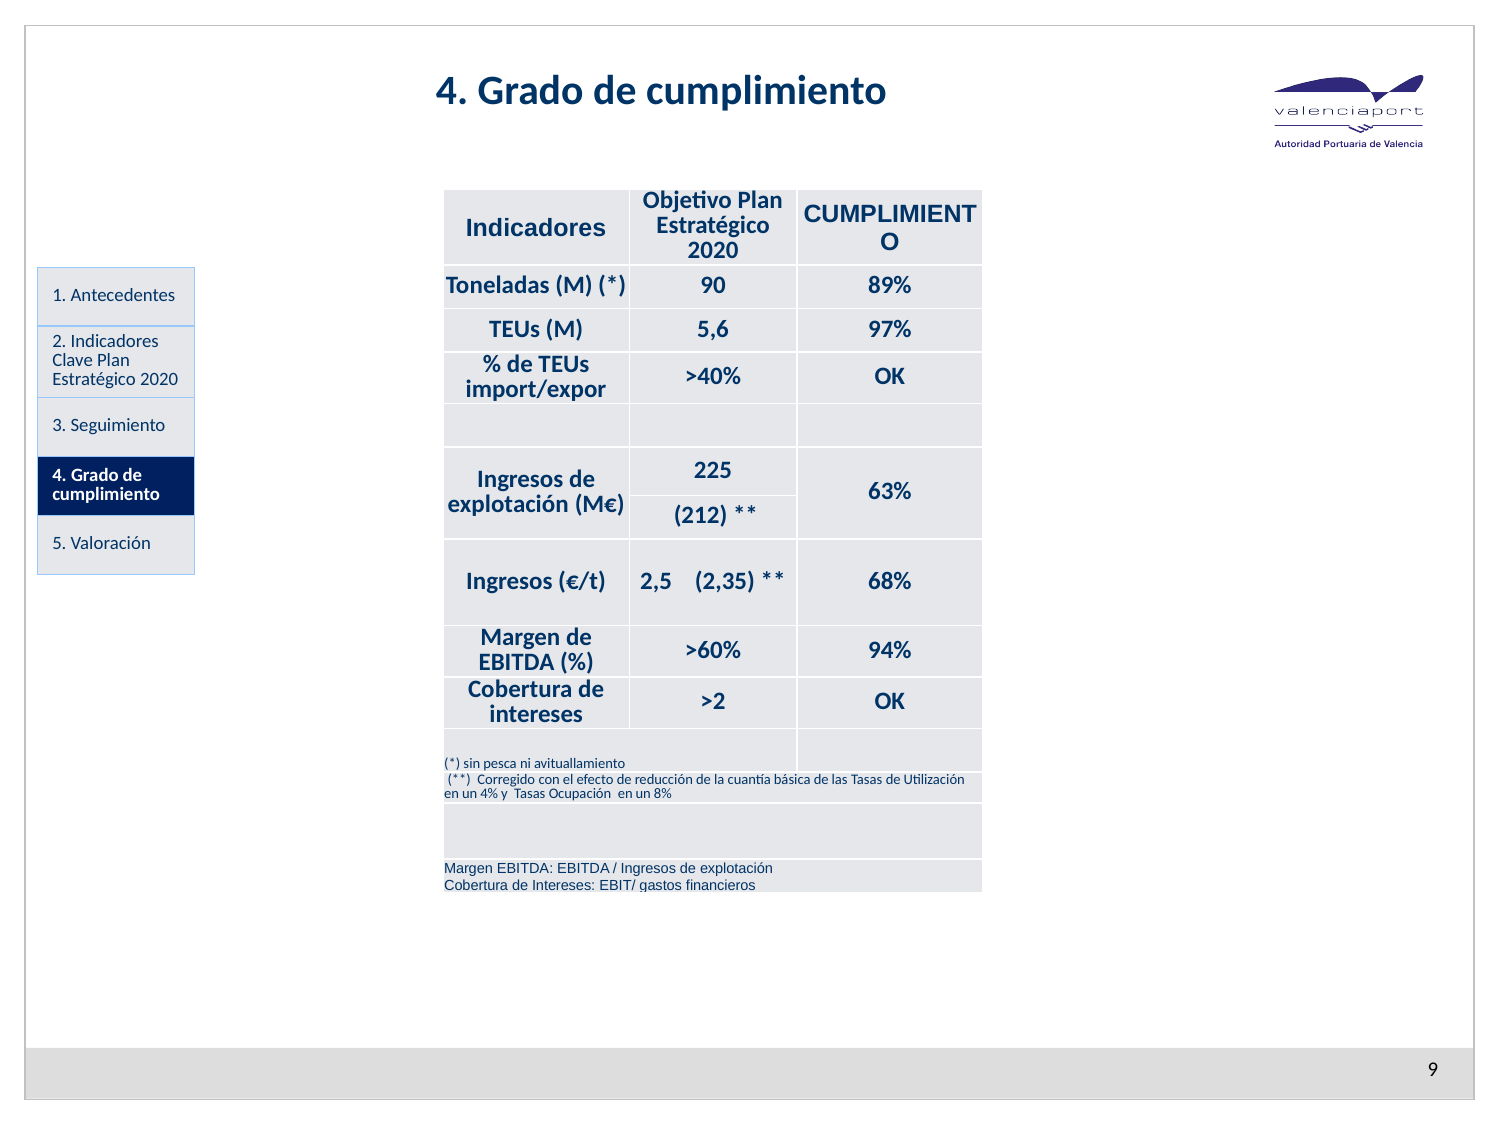

# 4. Grado de cumplimiento
| Indicadores | Objetivo Plan Estratégico 2020 | CUMPLIMIENTO |
| --- | --- | --- |
| Toneladas (M) (\*) | 90 | 89% |
| TEUs (M) | 5,6 | 97% |
| % de TEUs import/expor | >40% | OK |
| | | |
| Ingresos de explotación (M€) | 225 | 63% |
| | (212) \*\* | |
| Ingresos (€/t) | 2,5 (2,35) \*\* | 68% |
| Margen de EBITDA (%) | >60% | 94% |
| Cobertura de intereses | >2 | OK |
| (\*) sin pesca ni avituallamiento | | |
| (\*\*) Corregido con el efecto de reducción de la cuantía básica de las Tasas de Utilización en un 4% y Tasas Ocupación en un 8% | | |
| | | |
| Margen EBITDA: EBITDA / Ingresos de explotación Cobertura de Intereses: EBIT/ gastos financieros | | |
| 1. Antecedentes |
| --- |
| 2. Indicadores Clave Plan Estratégico 2020 |
| 3. Seguimiento |
| 4. Grado de cumplimiento |
| 5. Valoración |